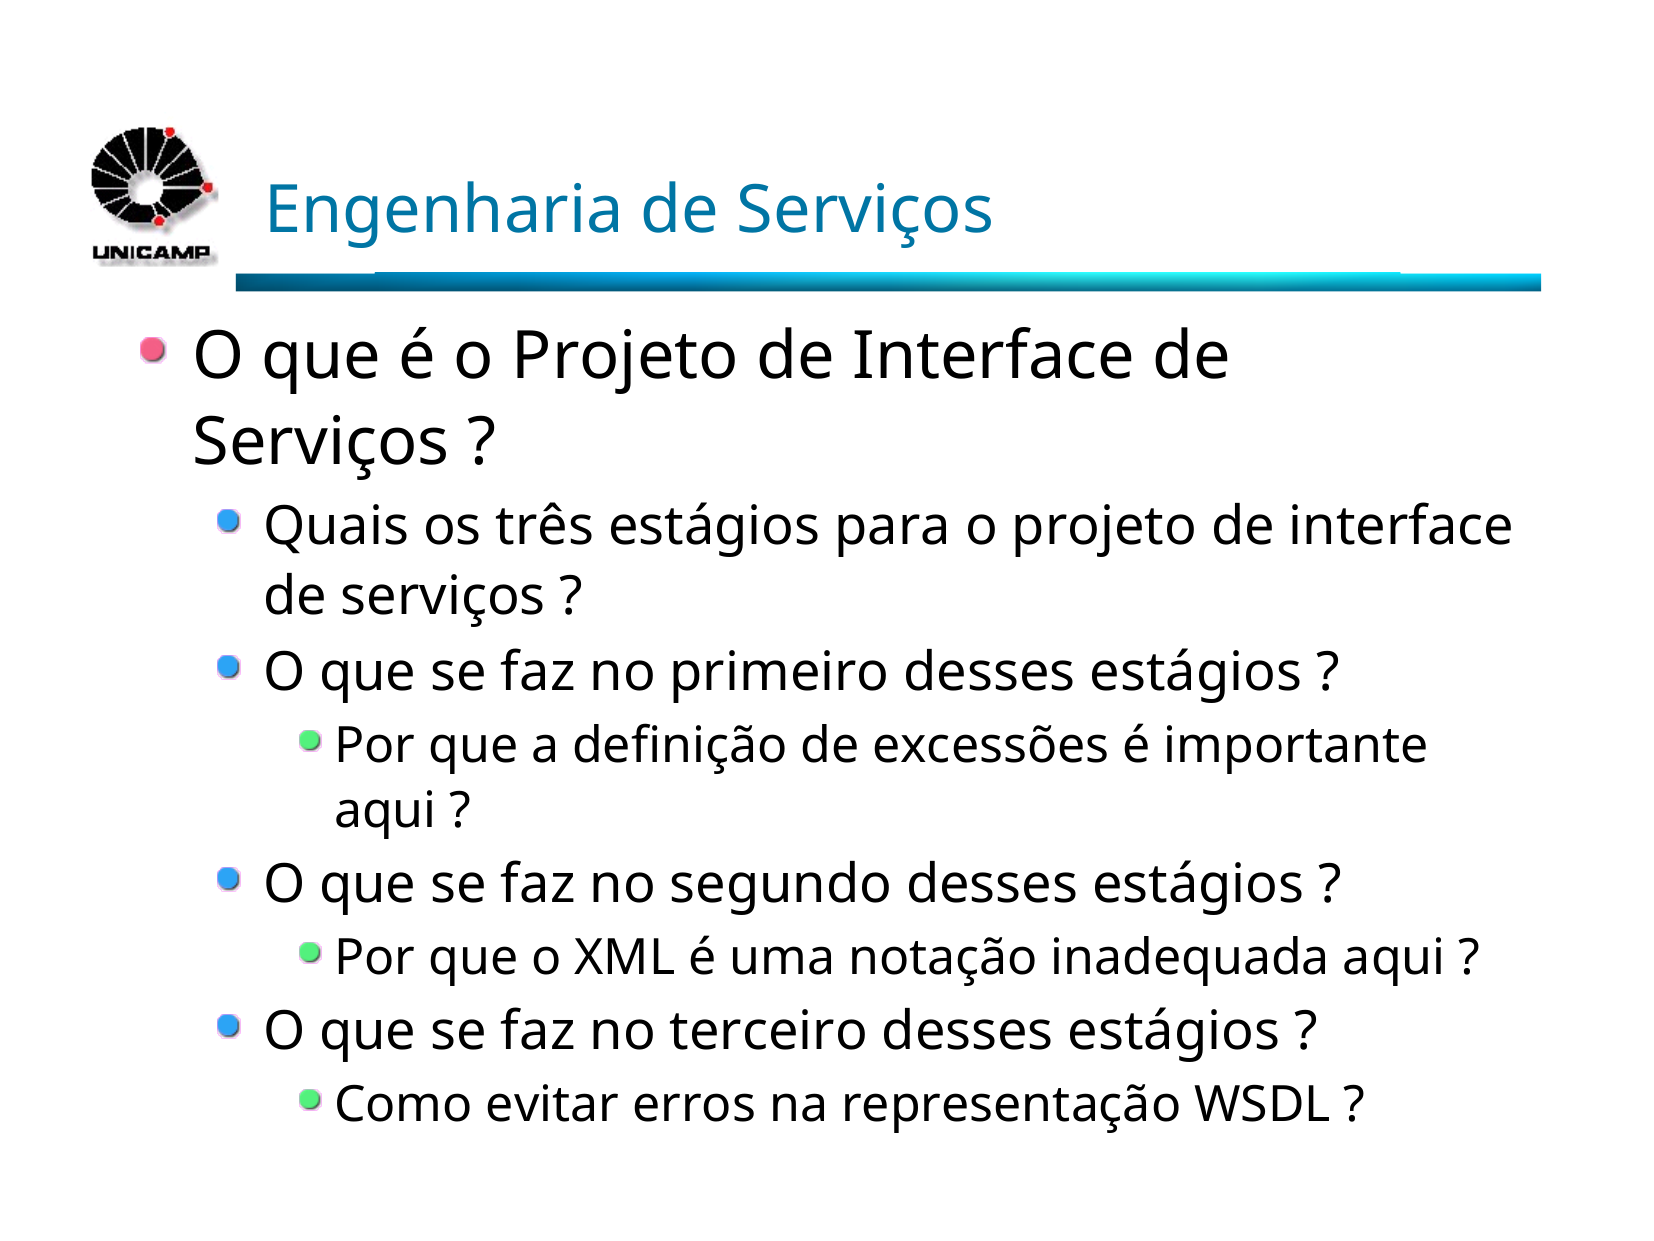

# Engenharia de Serviços
O que é o Projeto de Interface de Serviços ?
Quais os três estágios para o projeto de interface de serviços ?
O que se faz no primeiro desses estágios ?
Por que a definição de excessões é importante aqui ?
O que se faz no segundo desses estágios ?
Por que o XML é uma notação inadequada aqui ?
O que se faz no terceiro desses estágios ?
Como evitar erros na representação WSDL ?